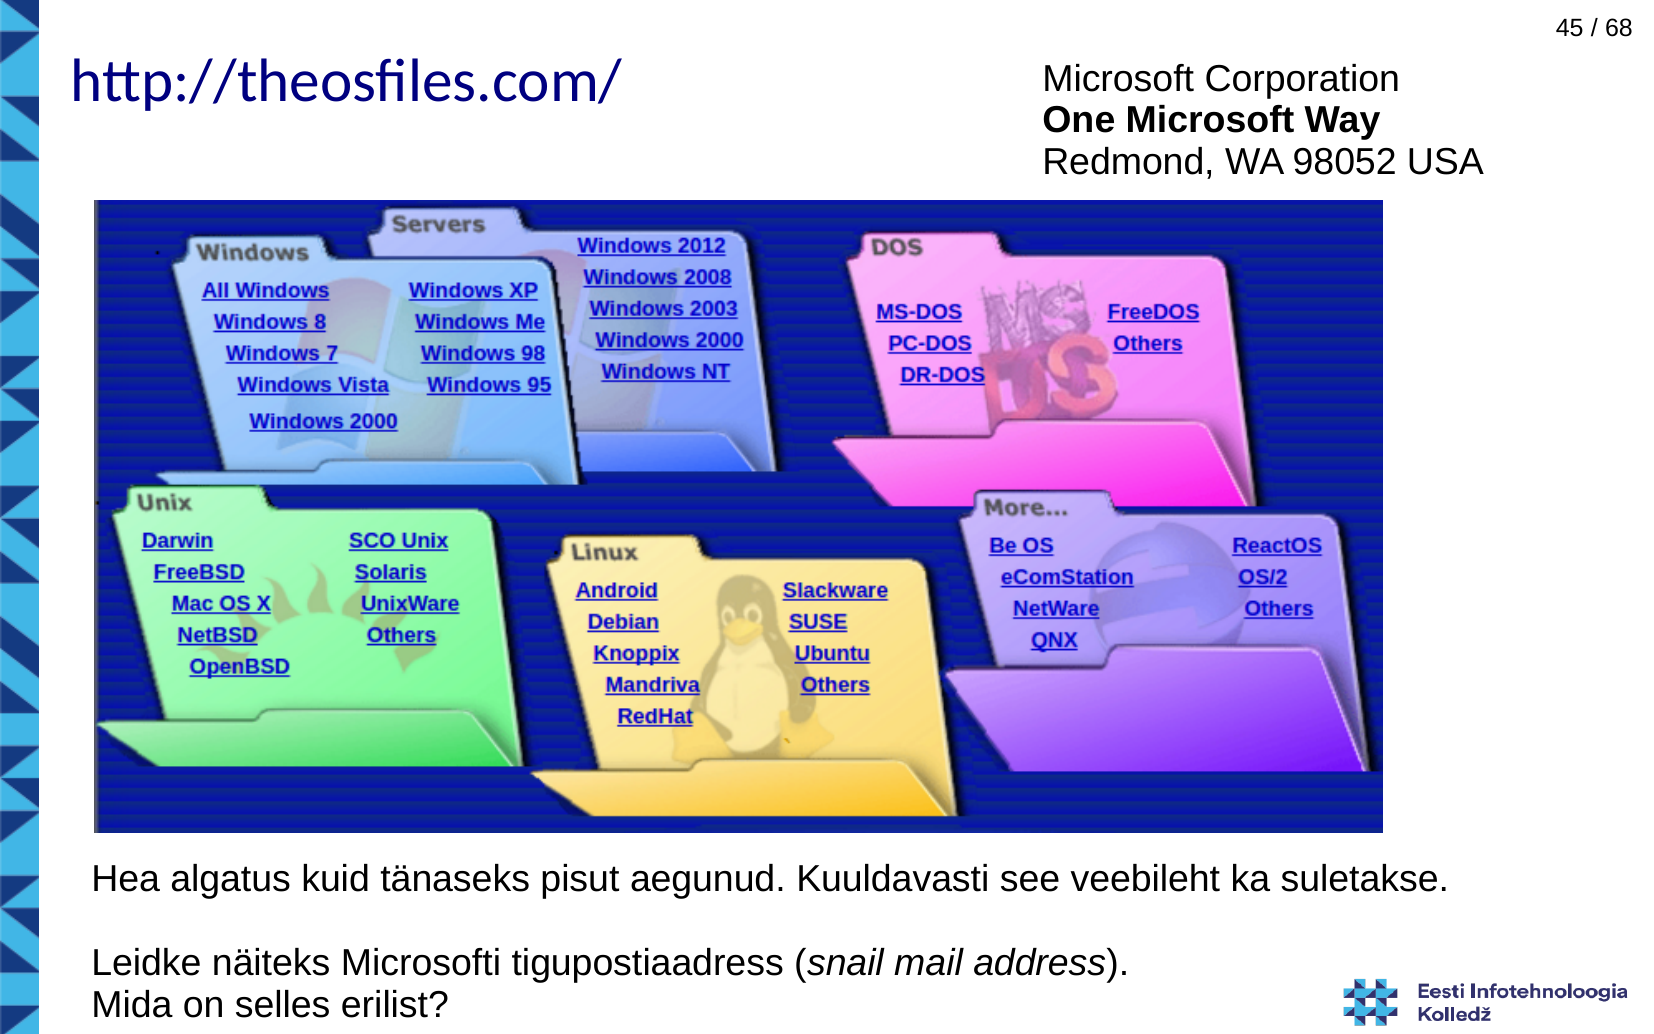

# http://theosfiles.com/
Microsoft Corporation
One Microsoft Way
Redmond, WA 98052 USA
Hea algatus kuid tänaseks pisut aegunud. Kuuldavasti see veebileht ka suletakse.
Leidke näiteks Microsofti tigupostiaadress (snail mail address).
Mida on selles erilist?